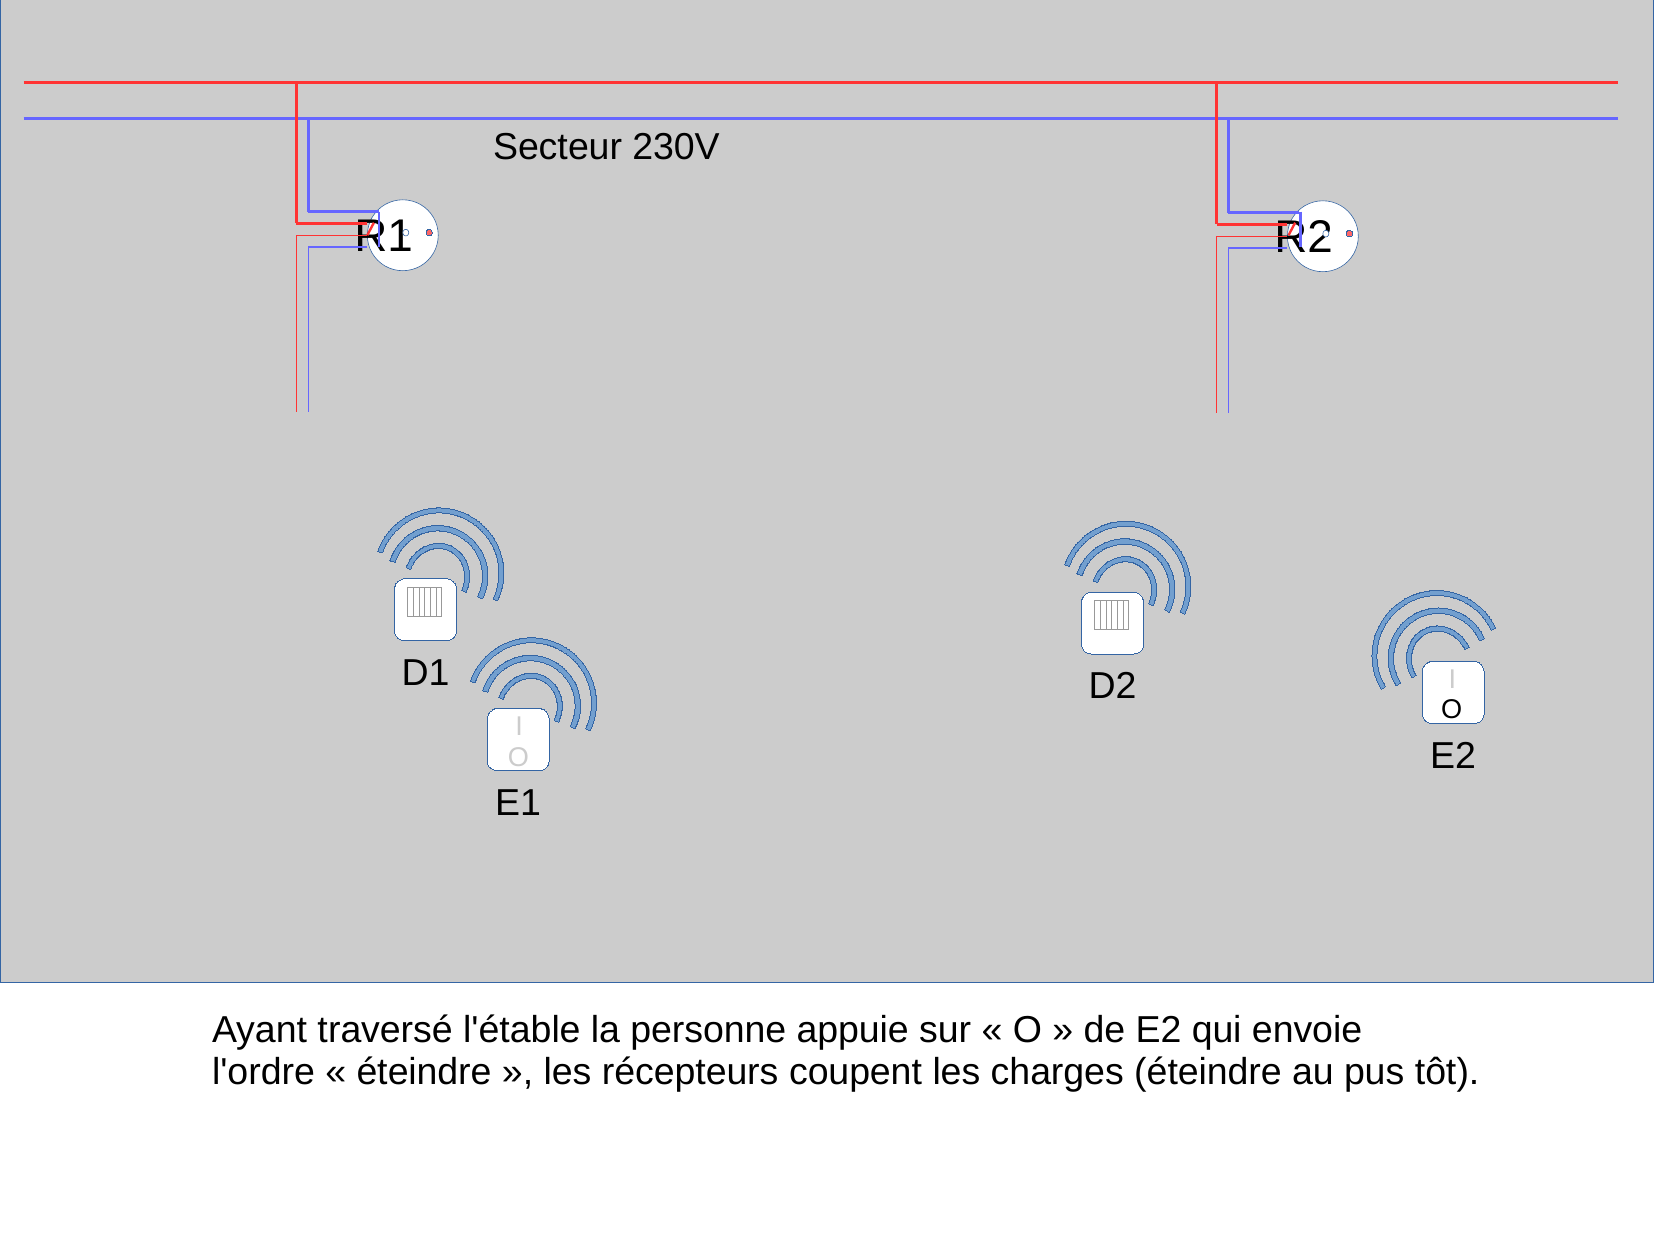

Secteur 230V
R1
R2
D1
D2
 I
O
E2
E1
 I
O
Ayant traversé l'étable la personne appuie sur « O » de E2 qui envoie
l'ordre « éteindre », les récepteurs coupent les charges (éteindre au pus tôt).